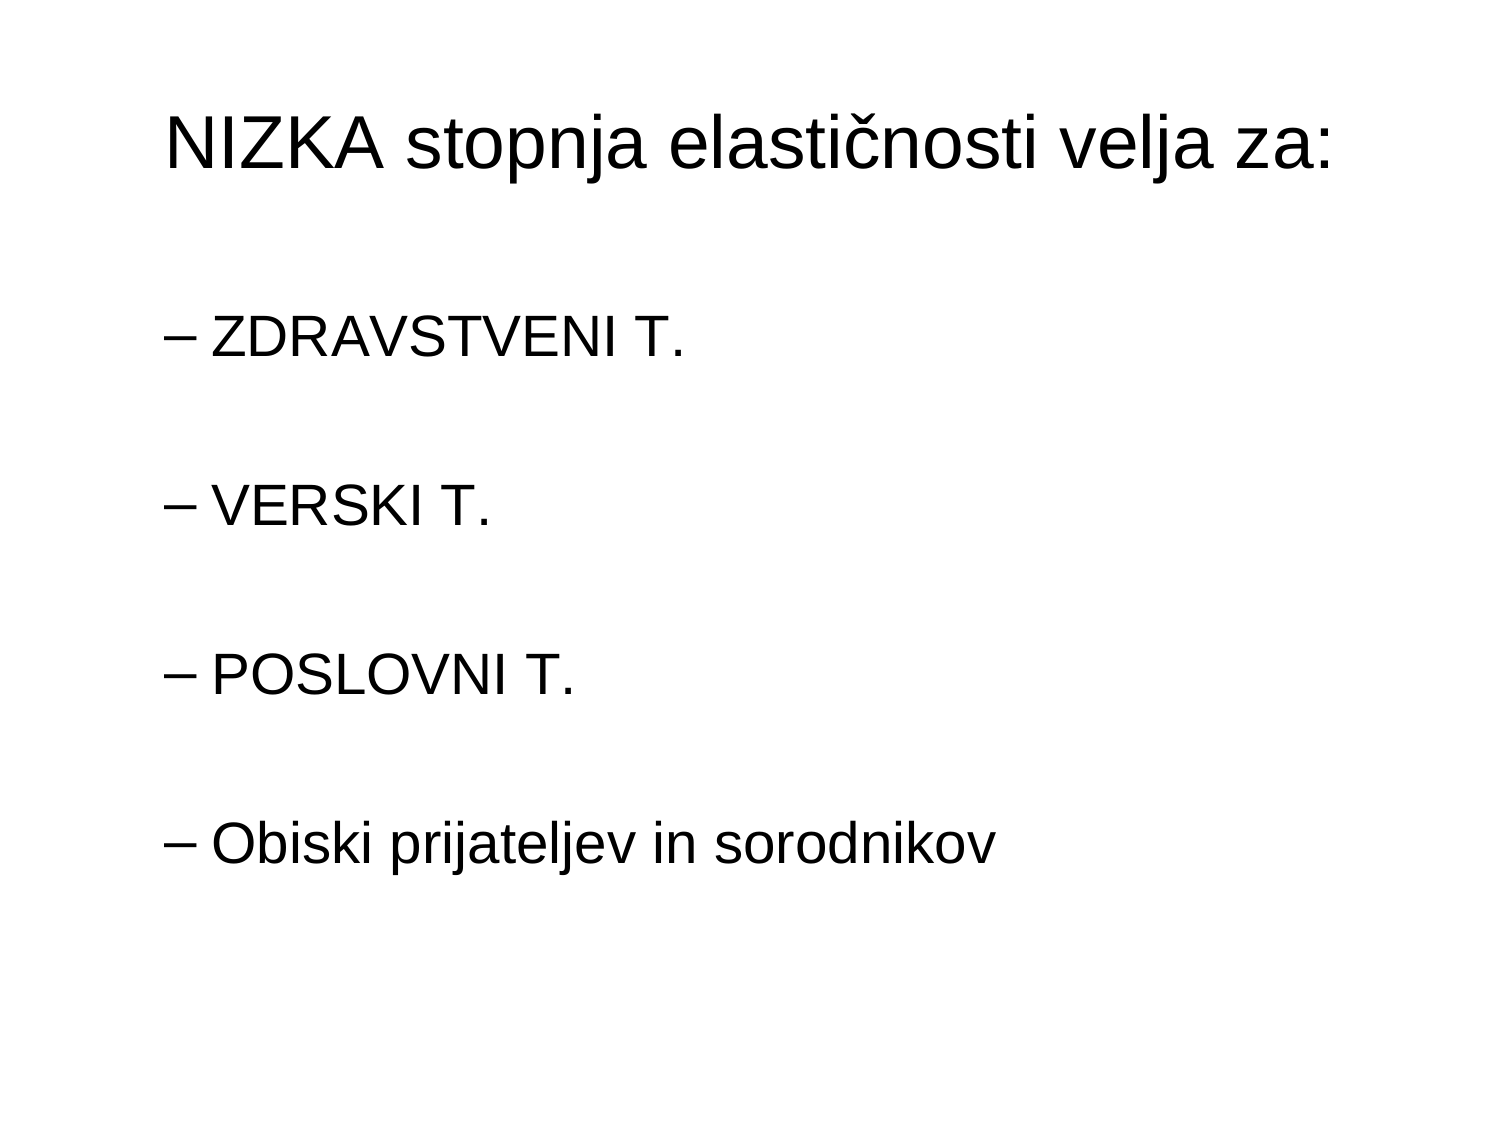

# NIZKA stopnja elastičnosti velja za:
ZDRAVSTVENI T.
VERSKI T.
POSLOVNI T.
Obiski prijateljev in sorodnikov